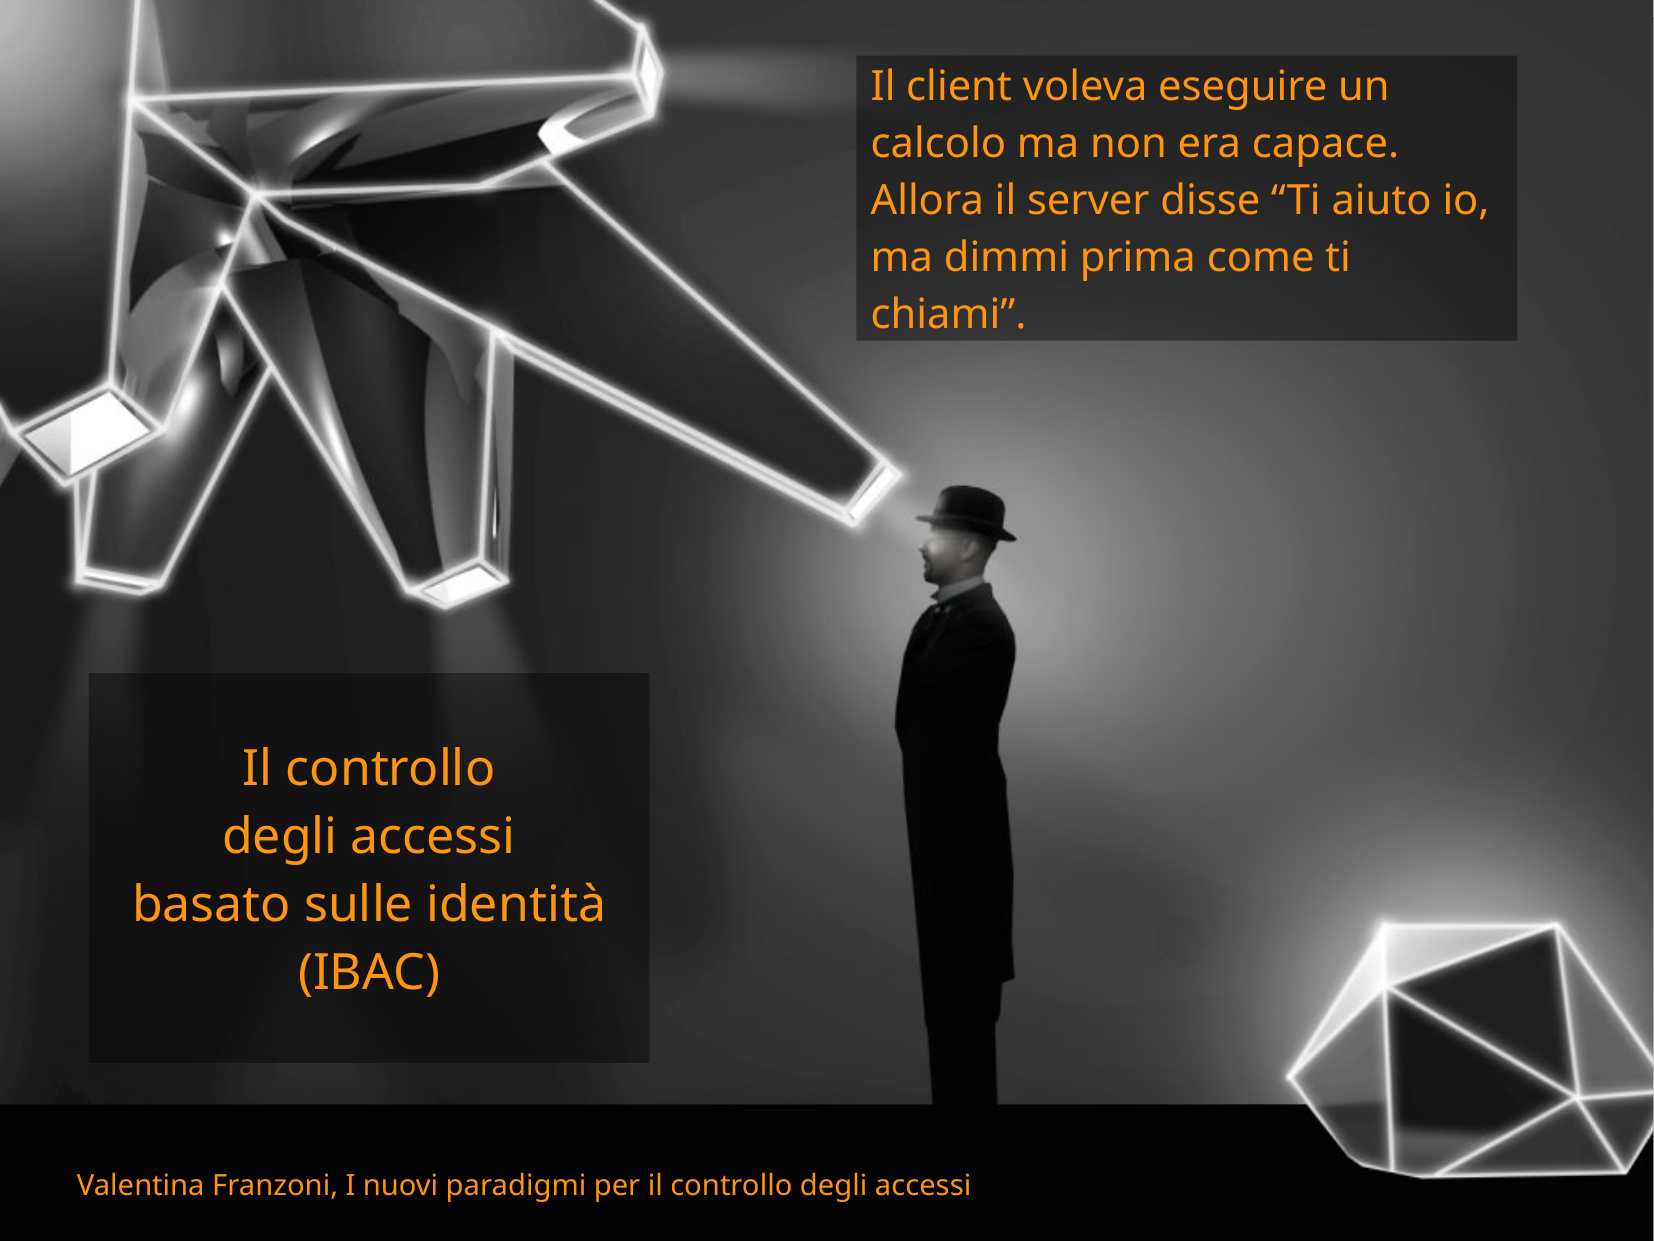

Il client voleva eseguire un calcolo ma non era capace. Allora il server disse “Ti aiuto io, ma dimmi prima come ti chiami”.
Il controllo
degli accessi
basato sulle identità
(IBAC)
# Valentina Franzoni, I nuovi paradigmi per il controllo degli accessi